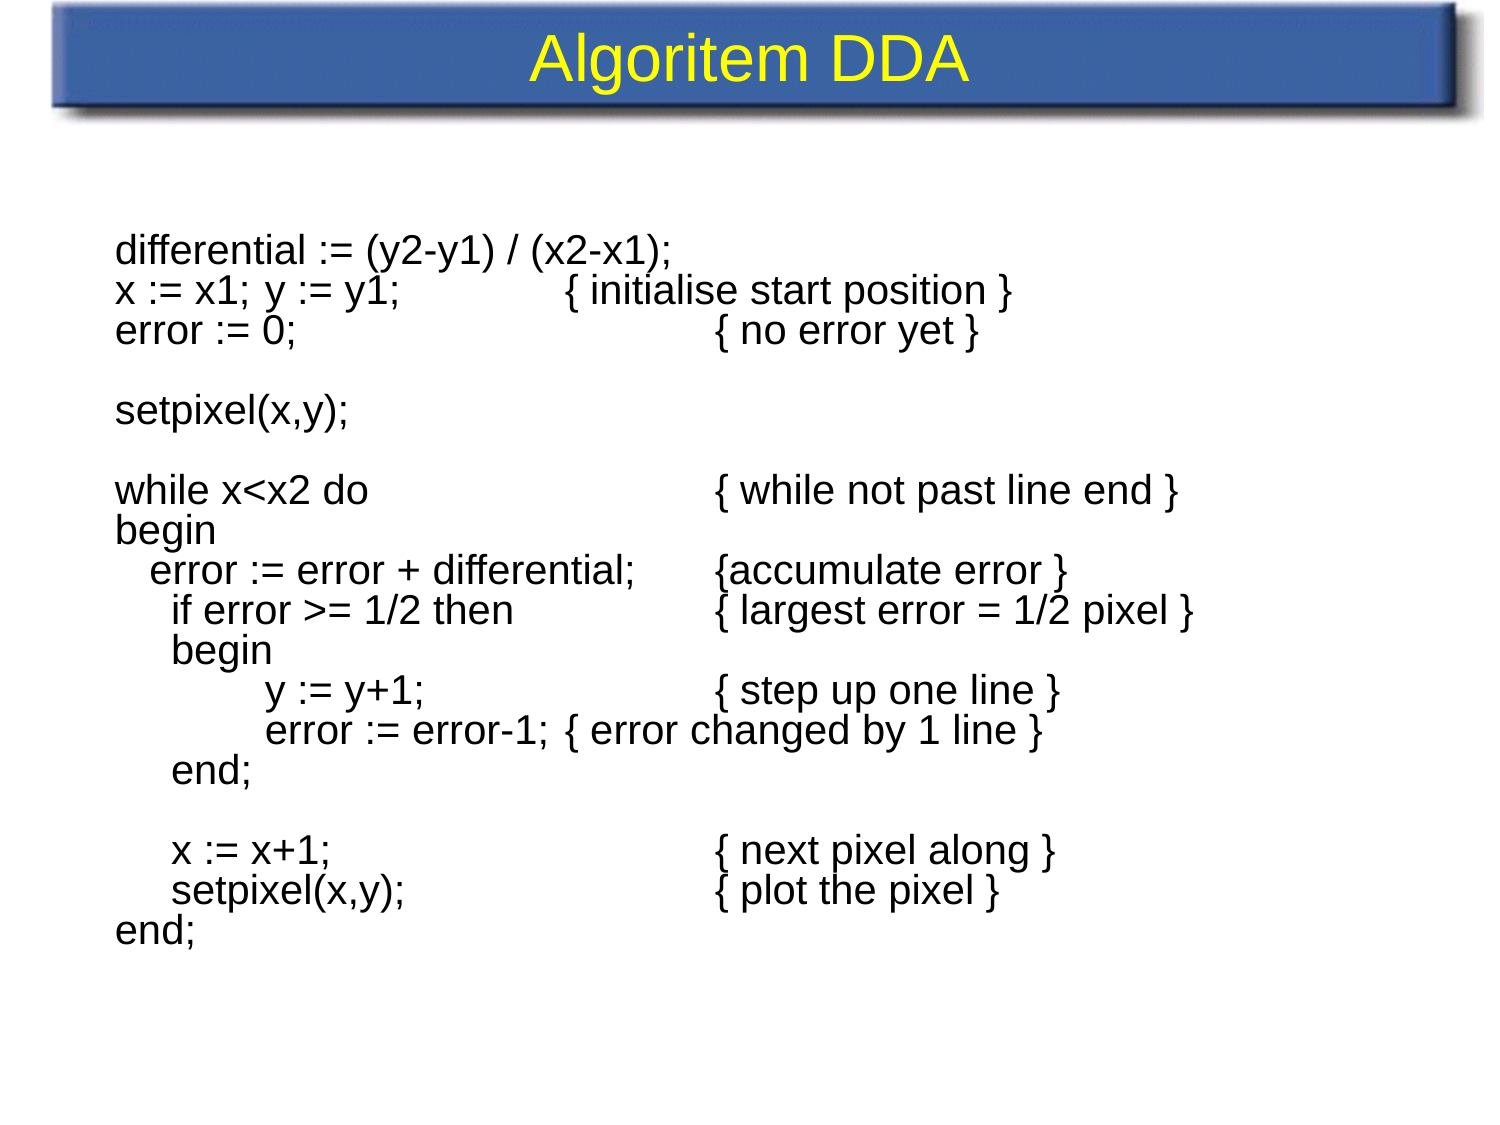

# Algoritem DDA
differential := (y2-y1) / (x2-x1);
x := x1;	y := y1;		{ initialise start position }
error := 0;			{ no error yet }
setpixel(x,y);
while x<x2 do			{ while not past line end }
begin
 error := error + differential;	{accumulate error }
 	if error >= 1/2 then	 	{ largest error = 1/2 pixel }
 	begin
 		y := y+1;		{ step up one line }
 		error := error-1; 	{ error changed by 1 line }
 	end;
	x := x+1;			{ next pixel along }
	setpixel(x,y);			{ plot the pixel }
end;